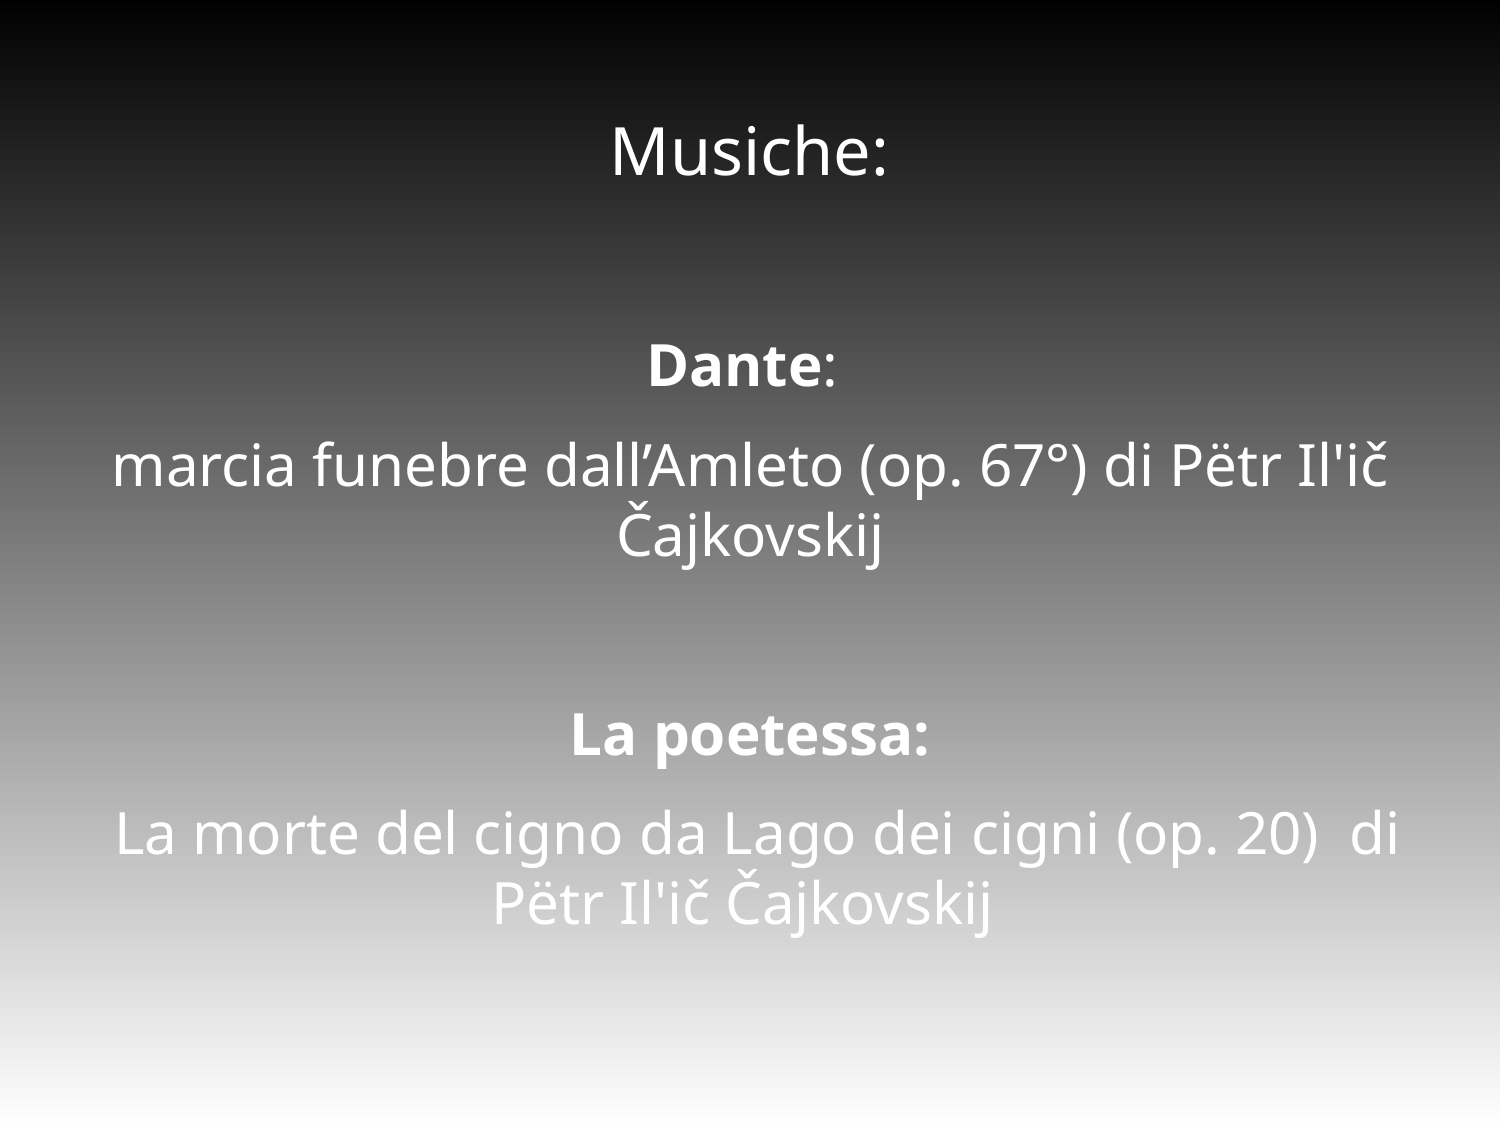

# Musiche:
Dante:
marcia funebre dall’Amleto (op. 67°) di Pëtr Il'ič Čajkovskij
La poetessa:
 La morte del cigno da Lago dei cigni (op. 20) di Pëtr Il'ič Čajkovskij